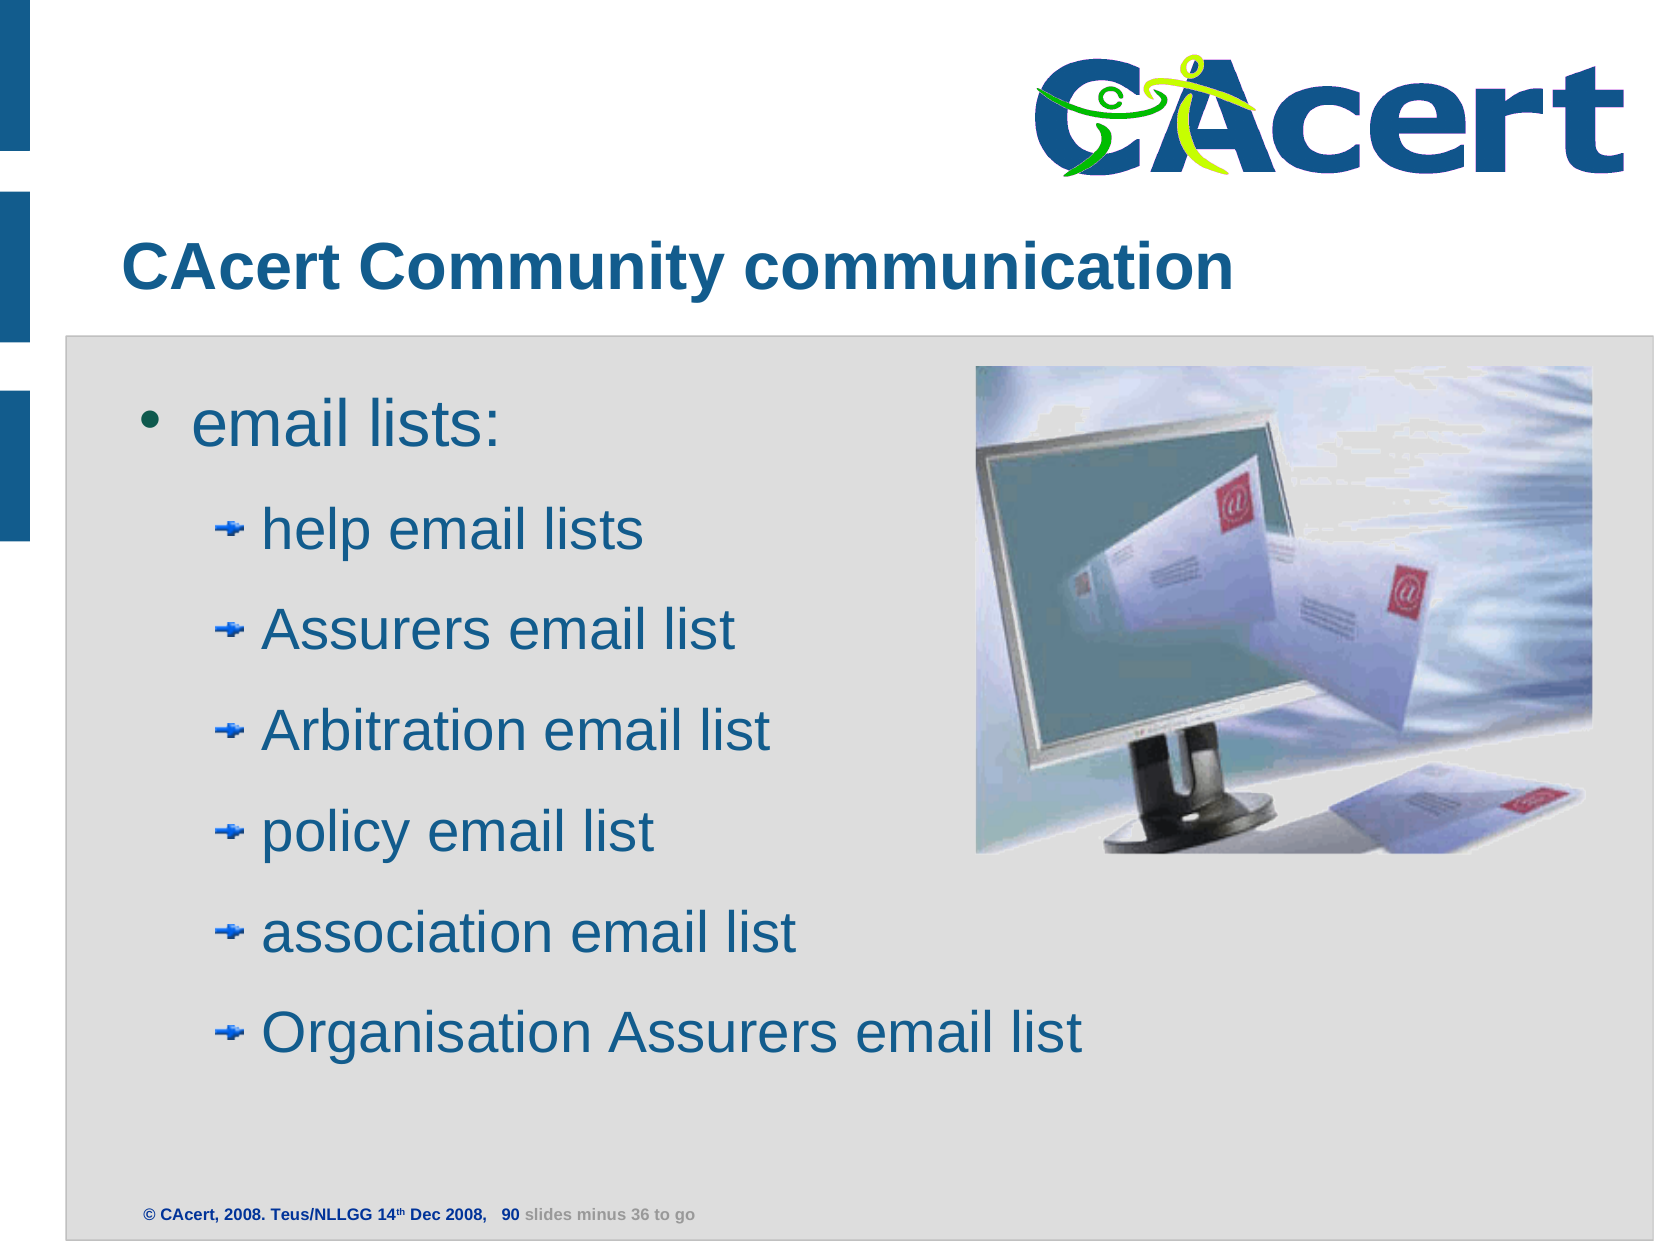

# CAcert Community communication
email lists:
help email lists
Assurers email list
Arbitration email list
policy email list
association email list
Organisation Assurers email list